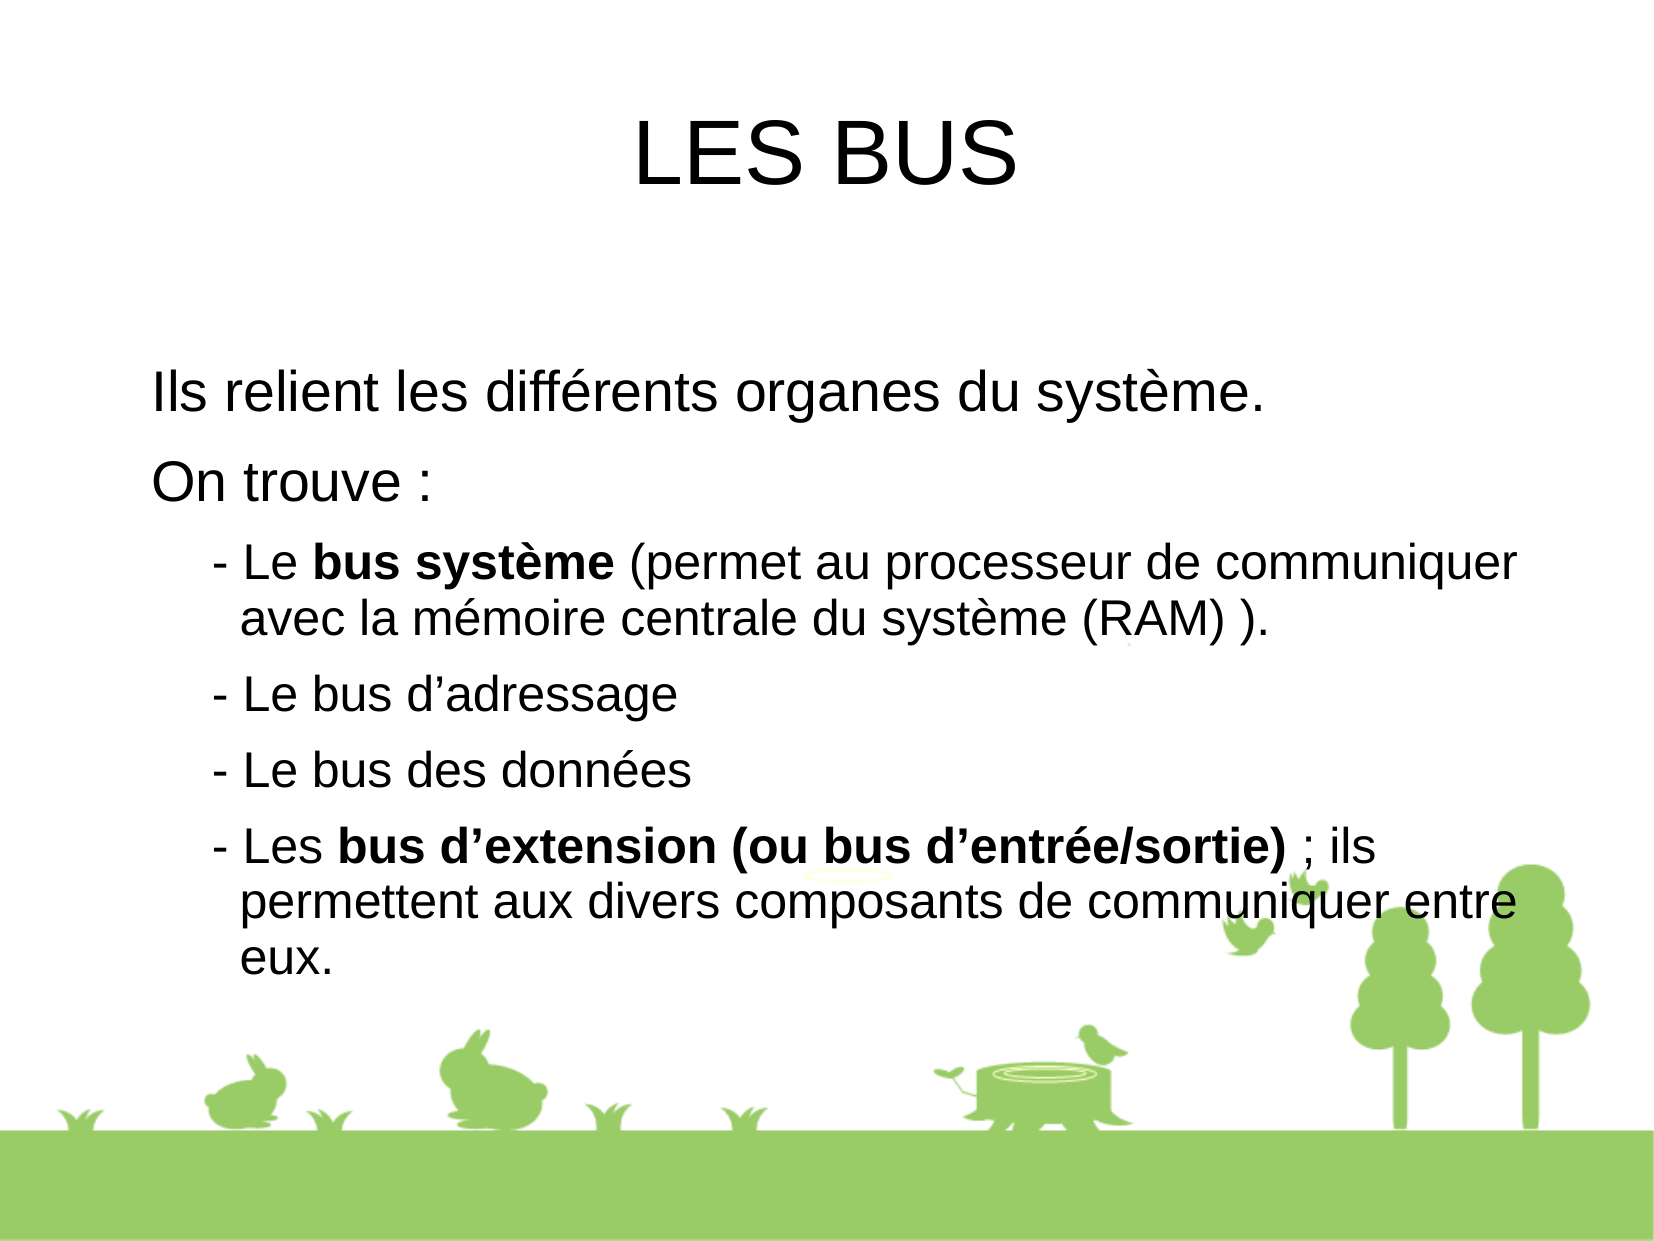

LES BUS
# Ils relient les différents organes du système.
On trouve :
- Le bus système (permet au processeur de communiquer avec la mémoire centrale du système (RAM) ).
- Le bus d’adressage
- Le bus des données
- Les bus d’extension (ou bus d’entrée/sortie) ; ils permettent aux divers composants de communiquer entre eux.